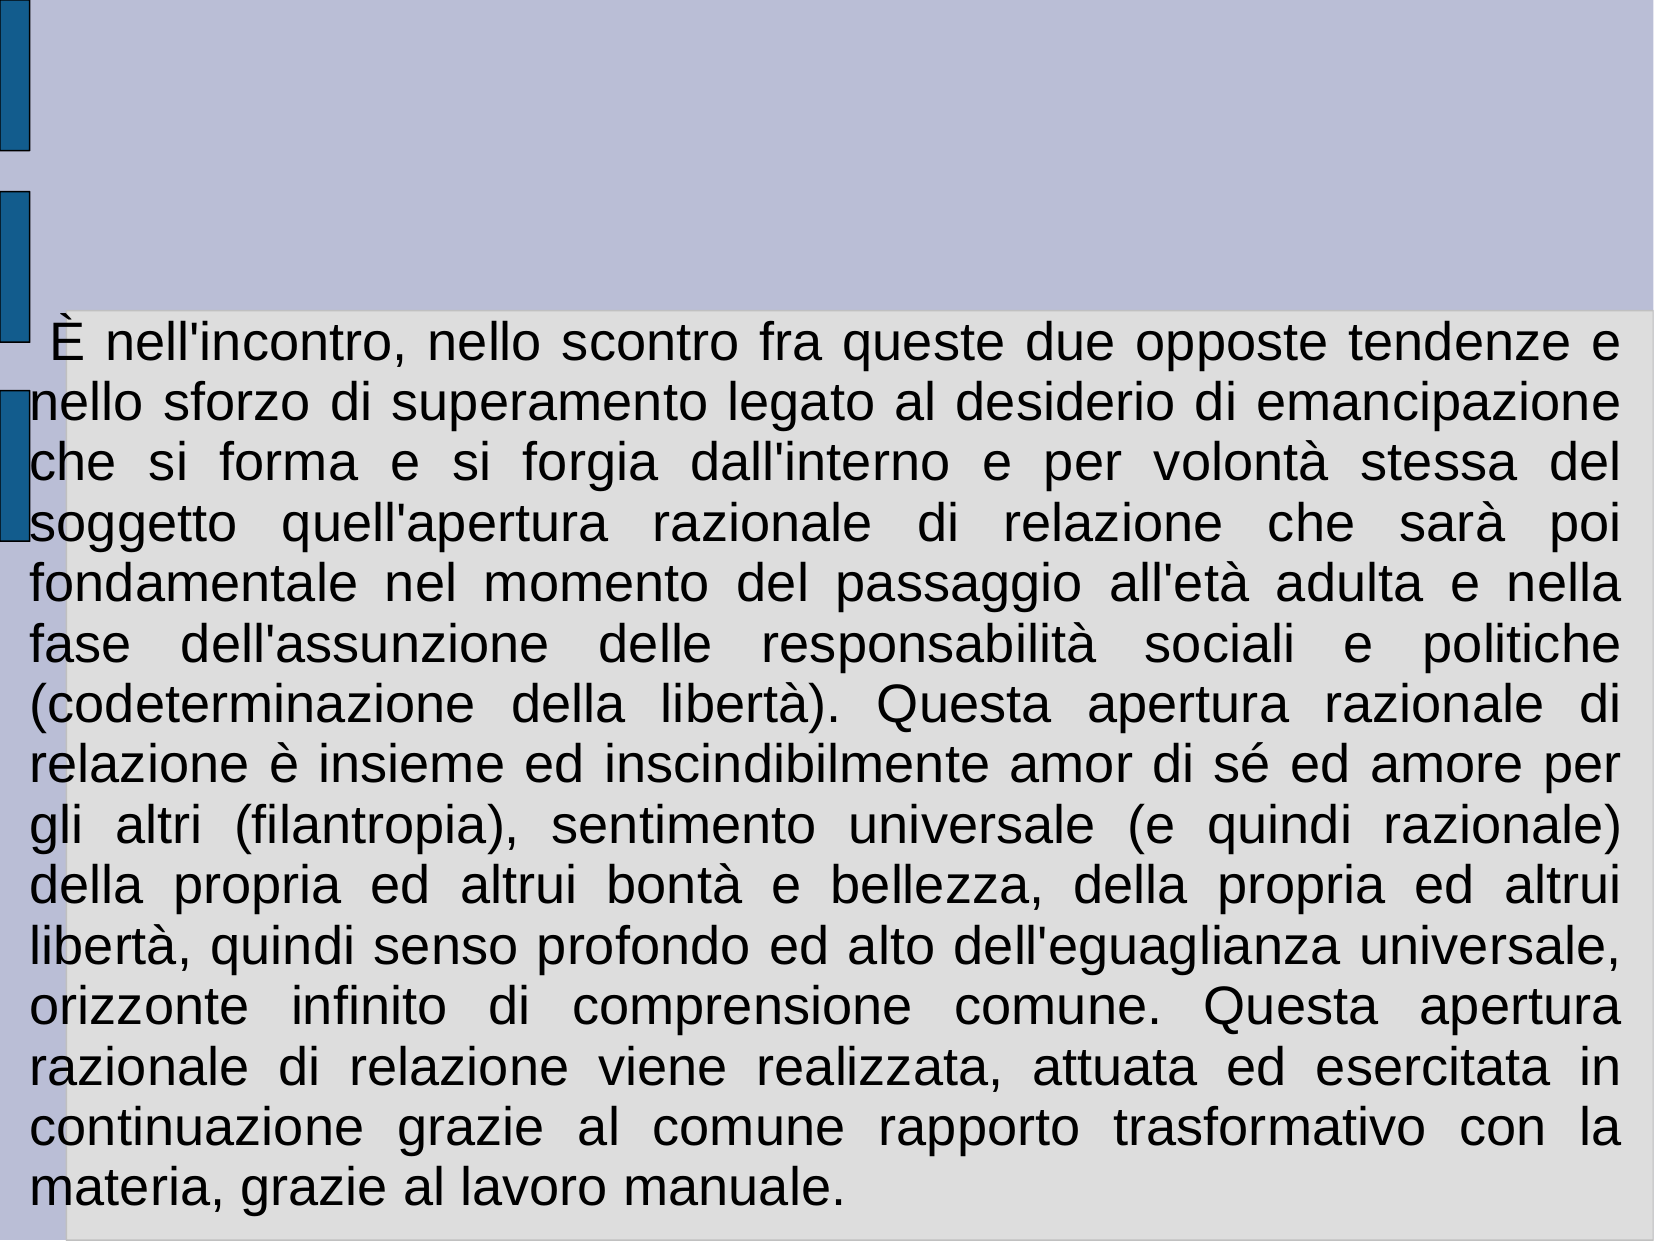

#
 È nell'incontro, nello scontro fra queste due opposte tendenze e nello sforzo di superamento legato al desiderio di emancipazione che si forma e si forgia dall'interno e per volontà stessa del soggetto quell'apertura razionale di relazione che sarà poi fondamentale nel momento del passaggio all'età adulta e nella fase dell'assunzione delle responsabilità sociali e politiche (codeterminazione della libertà). Questa apertura razionale di relazione è insieme ed inscindibilmente amor di sé ed amore per gli altri (filantropia), sentimento universale (e quindi razionale) della propria ed altrui bontà e bellezza, della propria ed altrui libertà, quindi senso profondo ed alto dell'eguaglianza universale, orizzonte infinito di comprensione comune. Questa apertura razionale di relazione viene realizzata, attuata ed esercitata in continuazione grazie al comune rapporto trasformativo con la materia, grazie al lavoro manuale.